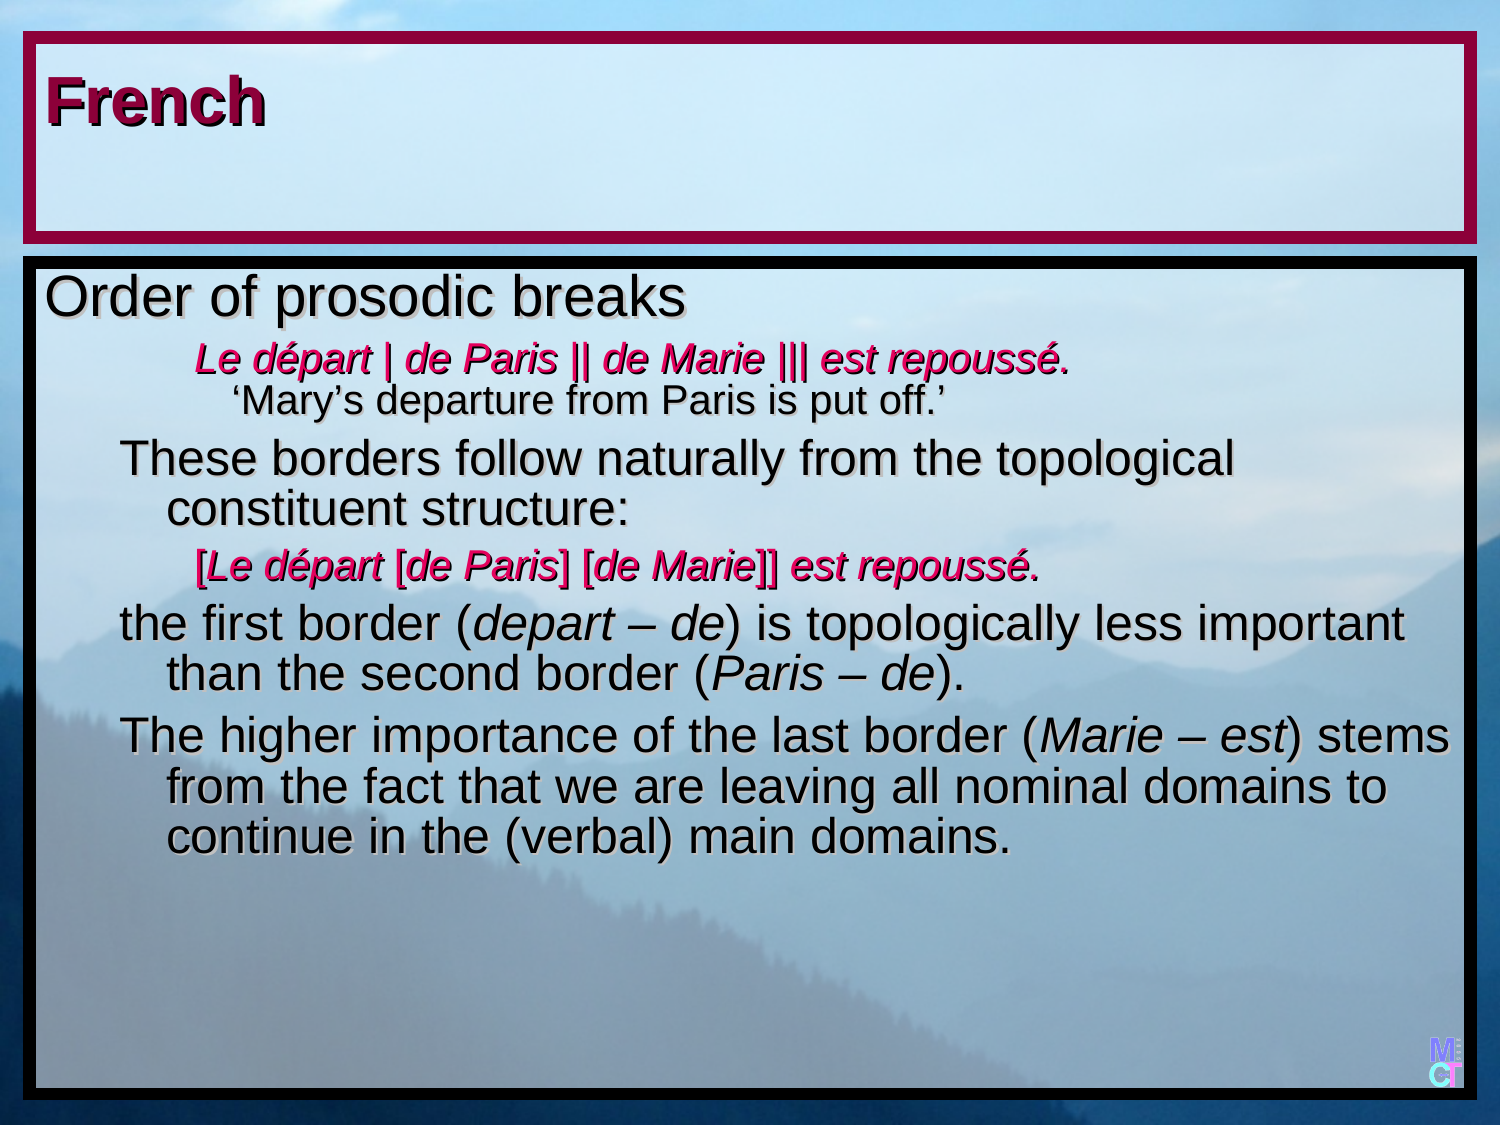

# French
Order of prosodic breaks
Le départ | de Paris || de Marie ||| est repoussé.
‘Mary’s departure from Paris is put off.’
These borders follow naturally from the topological constituent structure:
[Le départ [de Paris] [de Marie]] est repoussé.
the first border (depart – de) is topologically less important than the second border (Paris – de).
The higher importance of the last border (Marie – est) stems from the fact that we are leaving all nominal domains to continue in the (verbal) main domains.